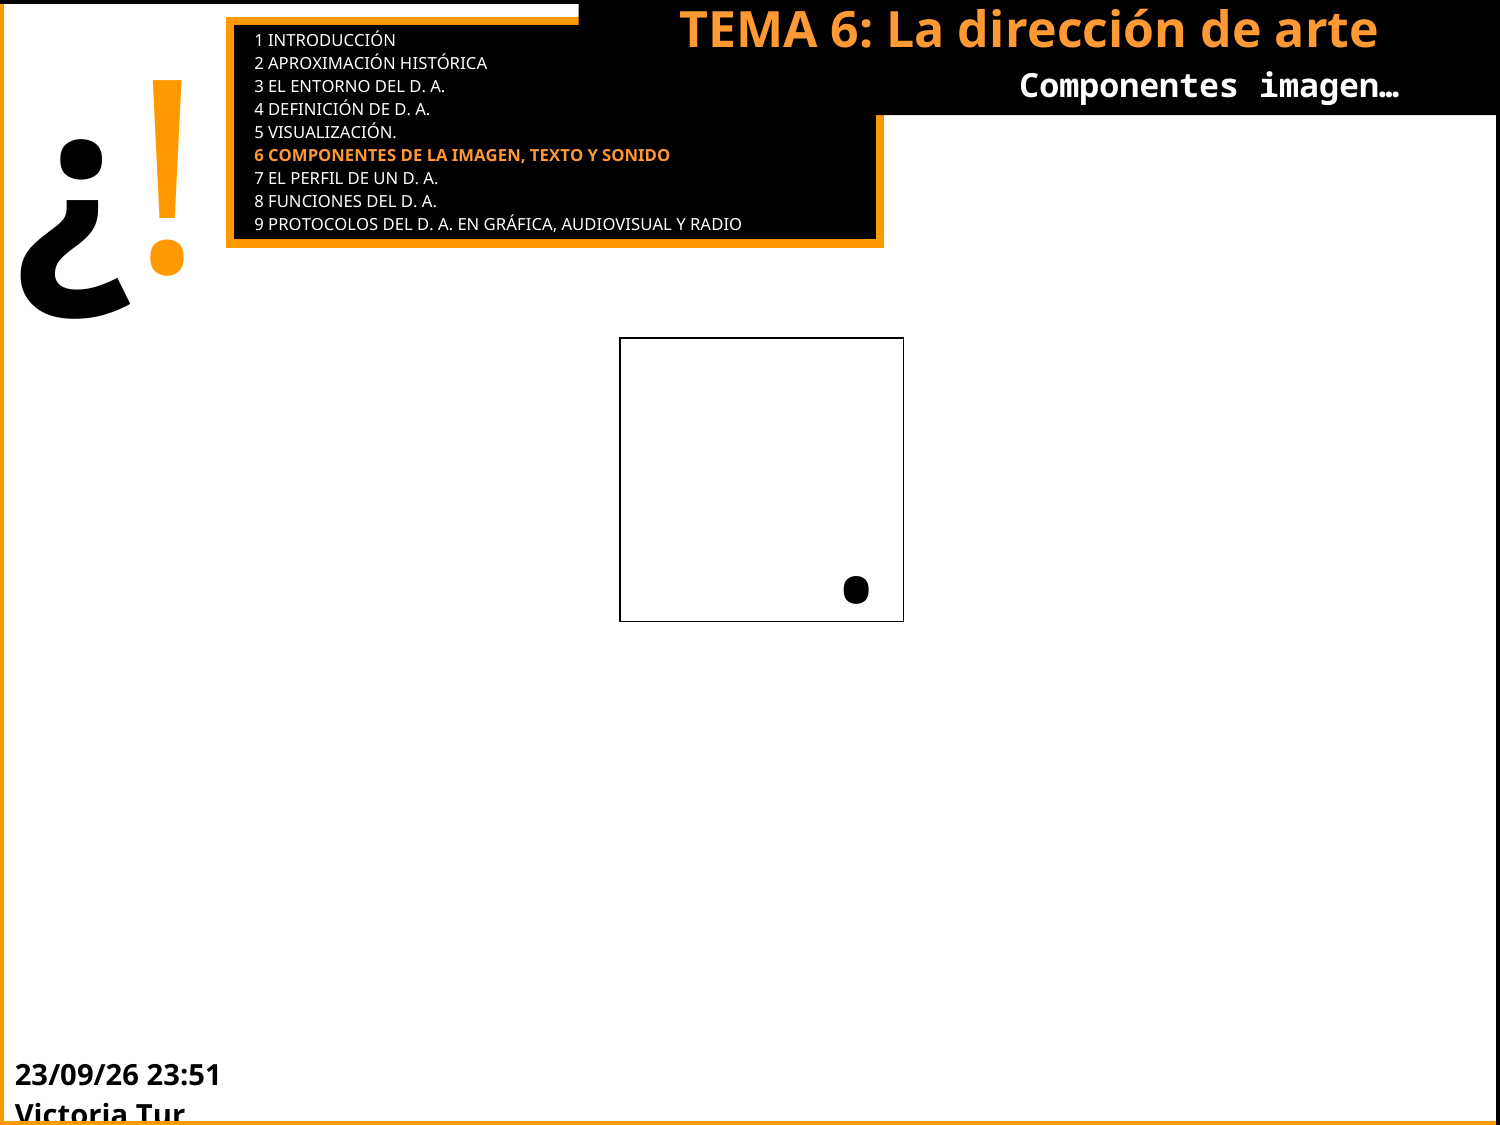

Tx
TEMA 6: La dirección de arte
Componentes imagen…
1 INTRODUCCIÓN
2 APROXIMACIÓN HISTÓRICA
3 EL ENTORNO DEL D. A.
4 DEFINICIÓN DE D. A.
5 VISUALIZACIÓN.
6 COMPONENTES DE LA IMAGEN, TEXTO Y SONIDO
7 EL PERFIL DE UN D. A.
8 FUNCIONES DEL D. A.
9 PROTOCOLOS DEL D. A. EN GRÁFICA, AUDIOVISUAL Y RADIO
#
•